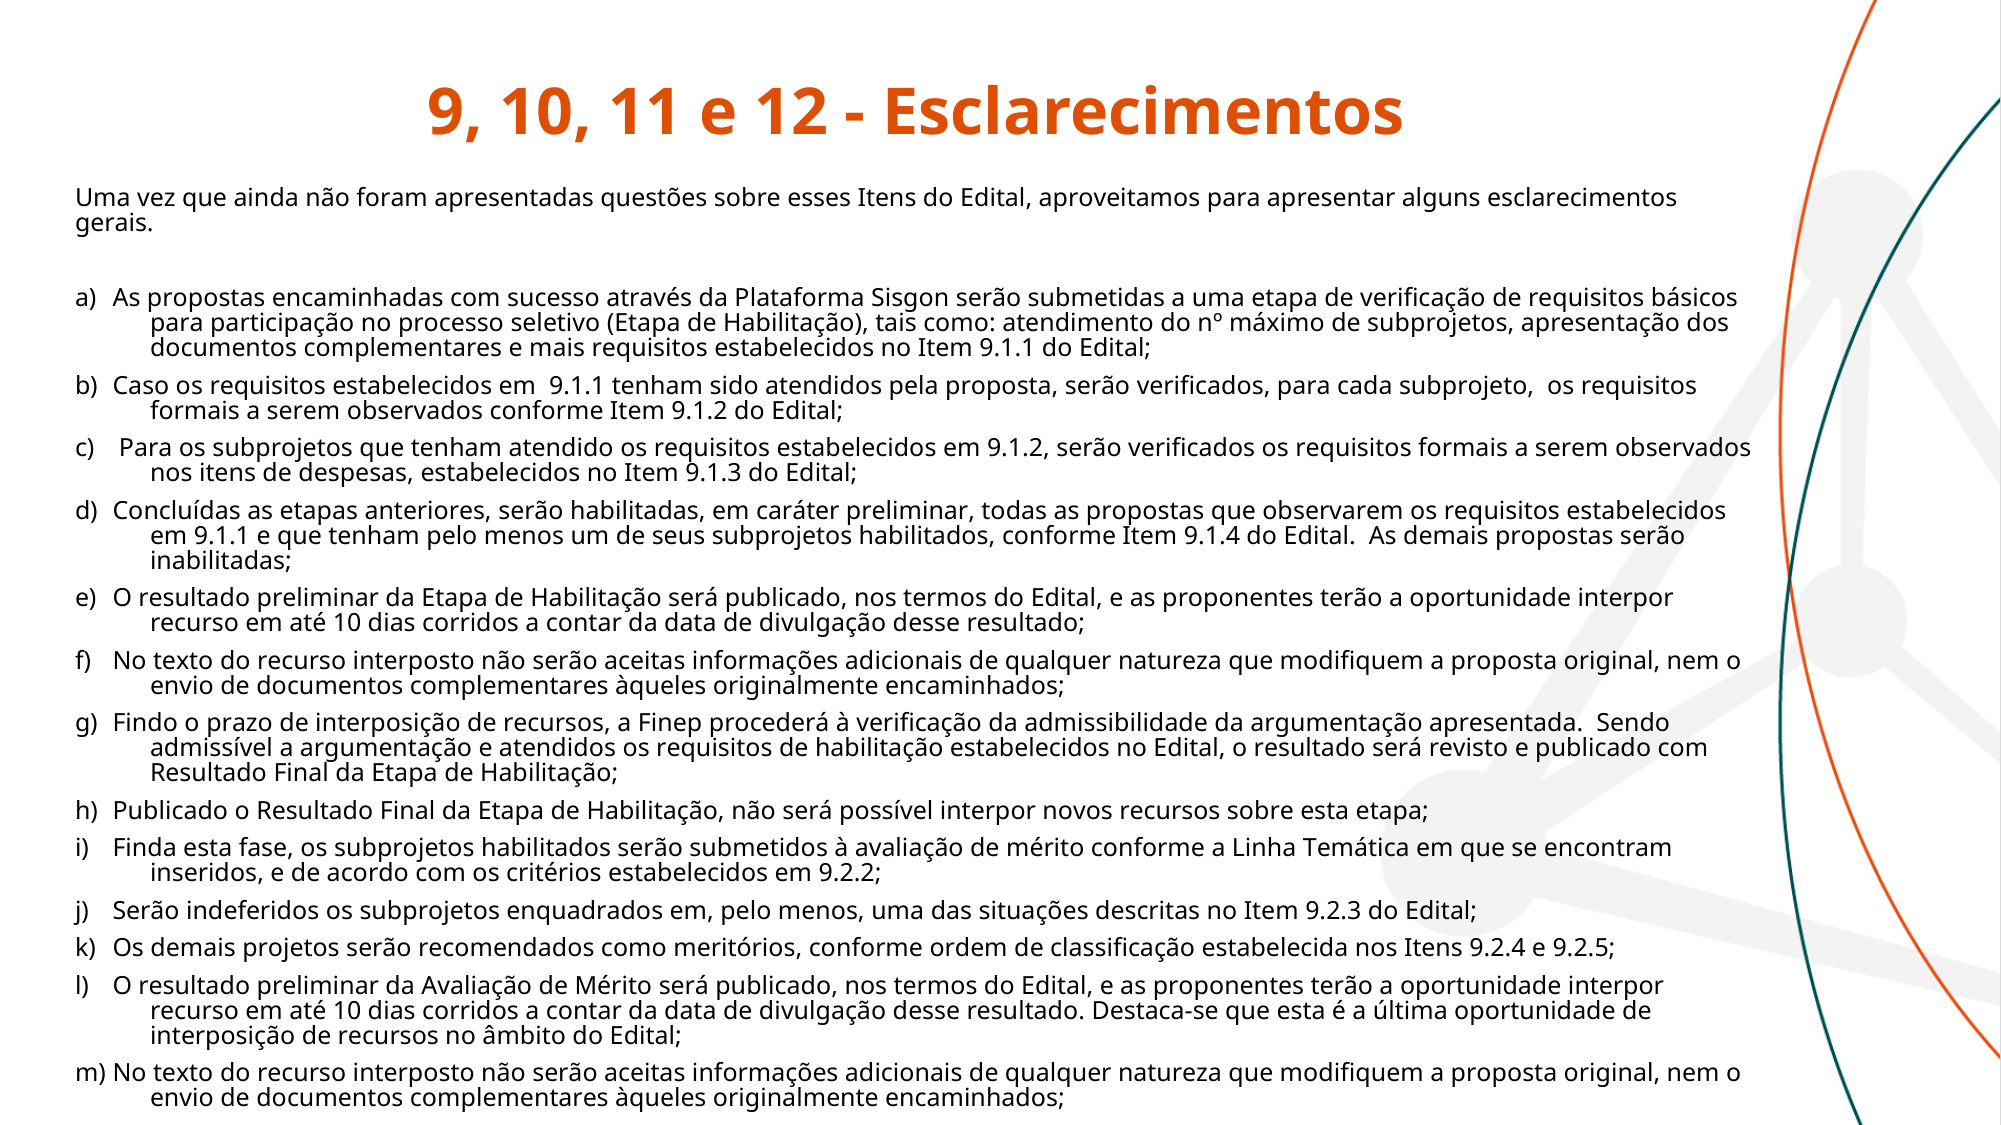

9, 10, 11 e 12 - Esclarecimentos
Uma vez que ainda não foram apresentadas questões sobre esses Itens do Edital, aproveitamos para apresentar alguns esclarecimentos gerais.
As propostas encaminhadas com sucesso através da Plataforma Sisgon serão submetidas a uma etapa de verificação de requisitos básicos para participação no processo seletivo (Etapa de Habilitação), tais como: atendimento do nº máximo de subprojetos, apresentação dos documentos complementares e mais requisitos estabelecidos no Item 9.1.1 do Edital;
Caso os requisitos estabelecidos em 9.1.1 tenham sido atendidos pela proposta, serão verificados, para cada subprojeto, os requisitos formais a serem observados conforme Item 9.1.2 do Edital;
 Para os subprojetos que tenham atendido os requisitos estabelecidos em 9.1.2, serão verificados os requisitos formais a serem observados nos itens de despesas, estabelecidos no Item 9.1.3 do Edital;
Concluídas as etapas anteriores, serão habilitadas, em caráter preliminar, todas as propostas que observarem os requisitos estabelecidos em 9.1.1 e que tenham pelo menos um de seus subprojetos habilitados, conforme Item 9.1.4 do Edital. As demais propostas serão inabilitadas;
O resultado preliminar da Etapa de Habilitação será publicado, nos termos do Edital, e as proponentes terão a oportunidade interpor recurso em até 10 dias corridos a contar da data de divulgação desse resultado;
No texto do recurso interposto não serão aceitas informações adicionais de qualquer natureza que modifiquem a proposta original, nem o envio de documentos complementares àqueles originalmente encaminhados;
Findo o prazo de interposição de recursos, a Finep procederá à verificação da admissibilidade da argumentação apresentada. Sendo admissível a argumentação e atendidos os requisitos de habilitação estabelecidos no Edital, o resultado será revisto e publicado com Resultado Final da Etapa de Habilitação;
Publicado o Resultado Final da Etapa de Habilitação, não será possível interpor novos recursos sobre esta etapa;
Finda esta fase, os subprojetos habilitados serão submetidos à avaliação de mérito conforme a Linha Temática em que se encontram inseridos, e de acordo com os critérios estabelecidos em 9.2.2;
Serão indeferidos os subprojetos enquadrados em, pelo menos, uma das situações descritas no Item 9.2.3 do Edital;
Os demais projetos serão recomendados como meritórios, conforme ordem de classificação estabelecida nos Itens 9.2.4 e 9.2.5;
O resultado preliminar da Avaliação de Mérito será publicado, nos termos do Edital, e as proponentes terão a oportunidade interpor recurso em até 10 dias corridos a contar da data de divulgação desse resultado. Destaca-se que esta é a última oportunidade de interposição de recursos no âmbito do Edital;
No texto do recurso interposto não serão aceitas informações adicionais de qualquer natureza que modifiquem a proposta original, nem o envio de documentos complementares àqueles originalmente encaminhados;